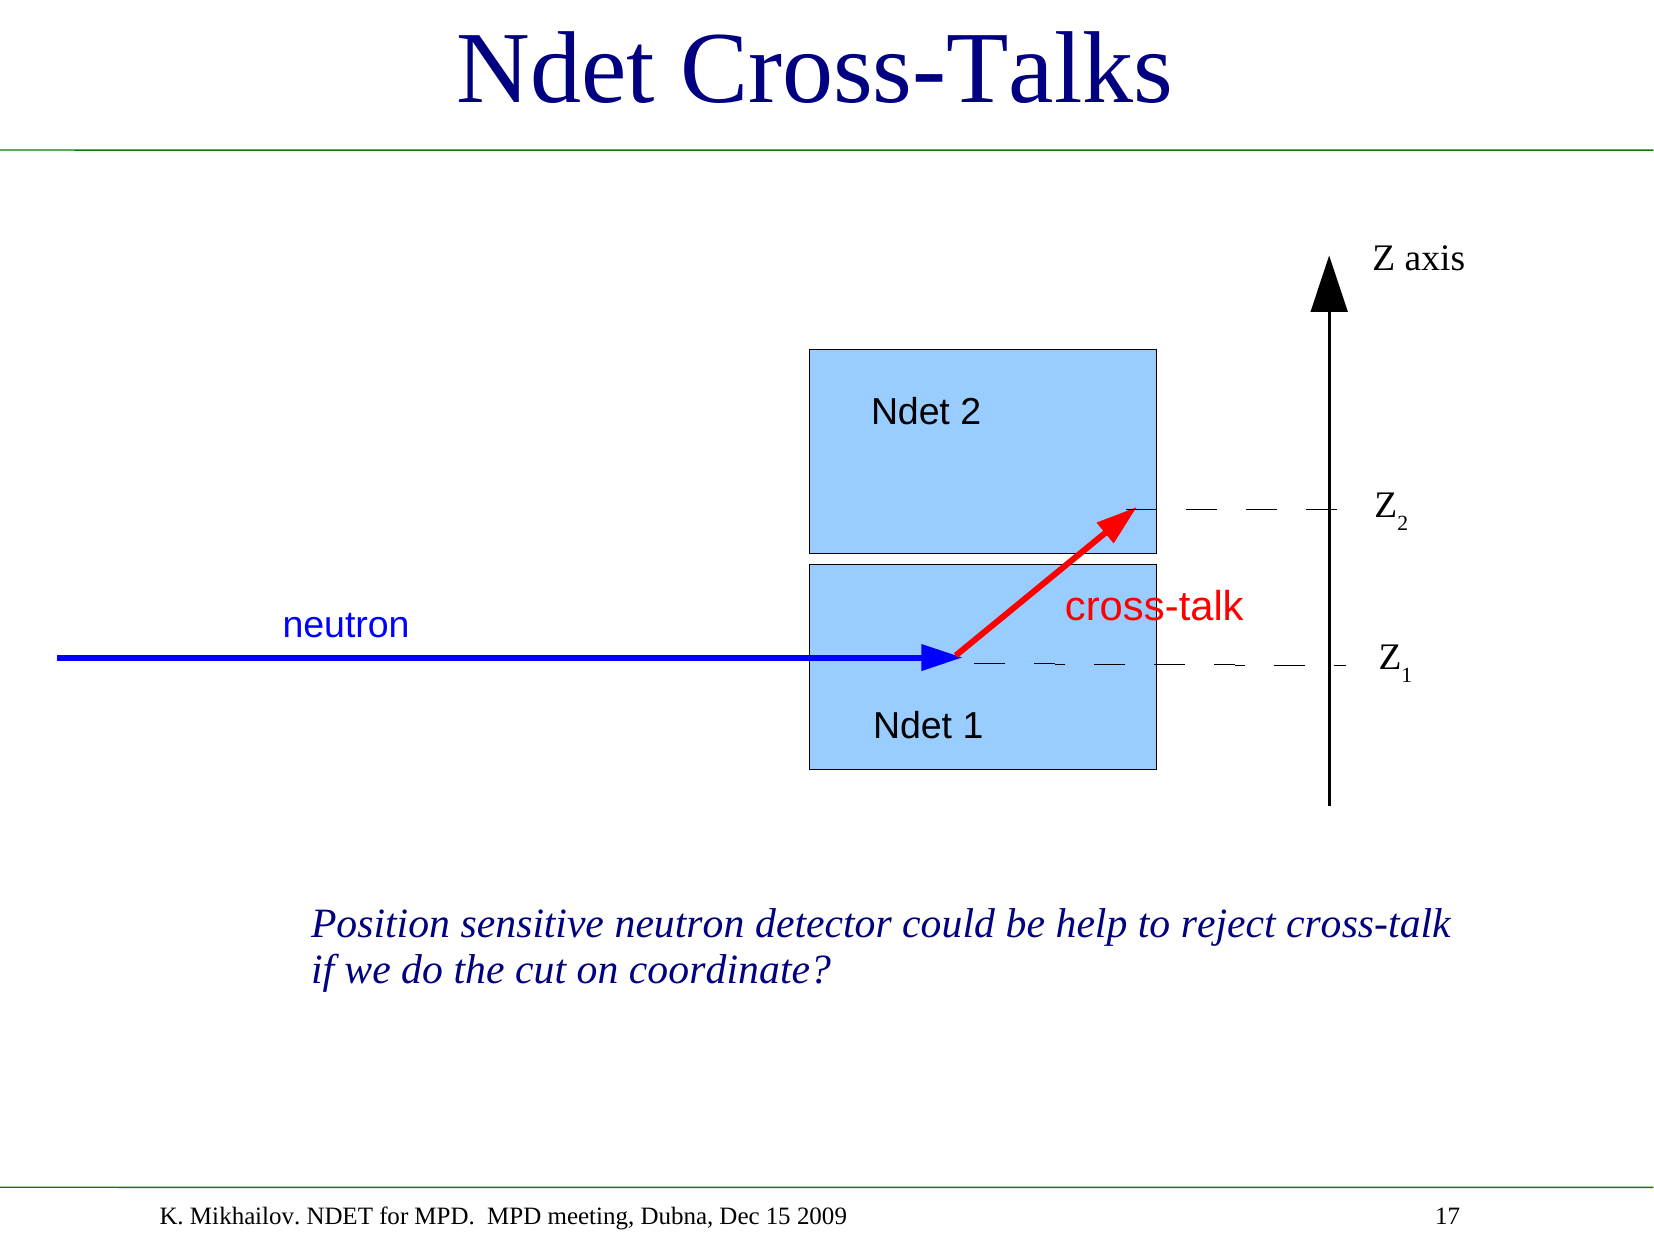

# Ndet Cross-Talks
Z axis
Ndet 2
Z2
cross-talk
neutron
Z1
Ndet 1
Position sensitive neutron detector could be help to reject cross-talk
if we do the cut on coordinate?
K. Mikhailov. NDET for MPD. MPD meeting, Dubna, Dec 15 2009